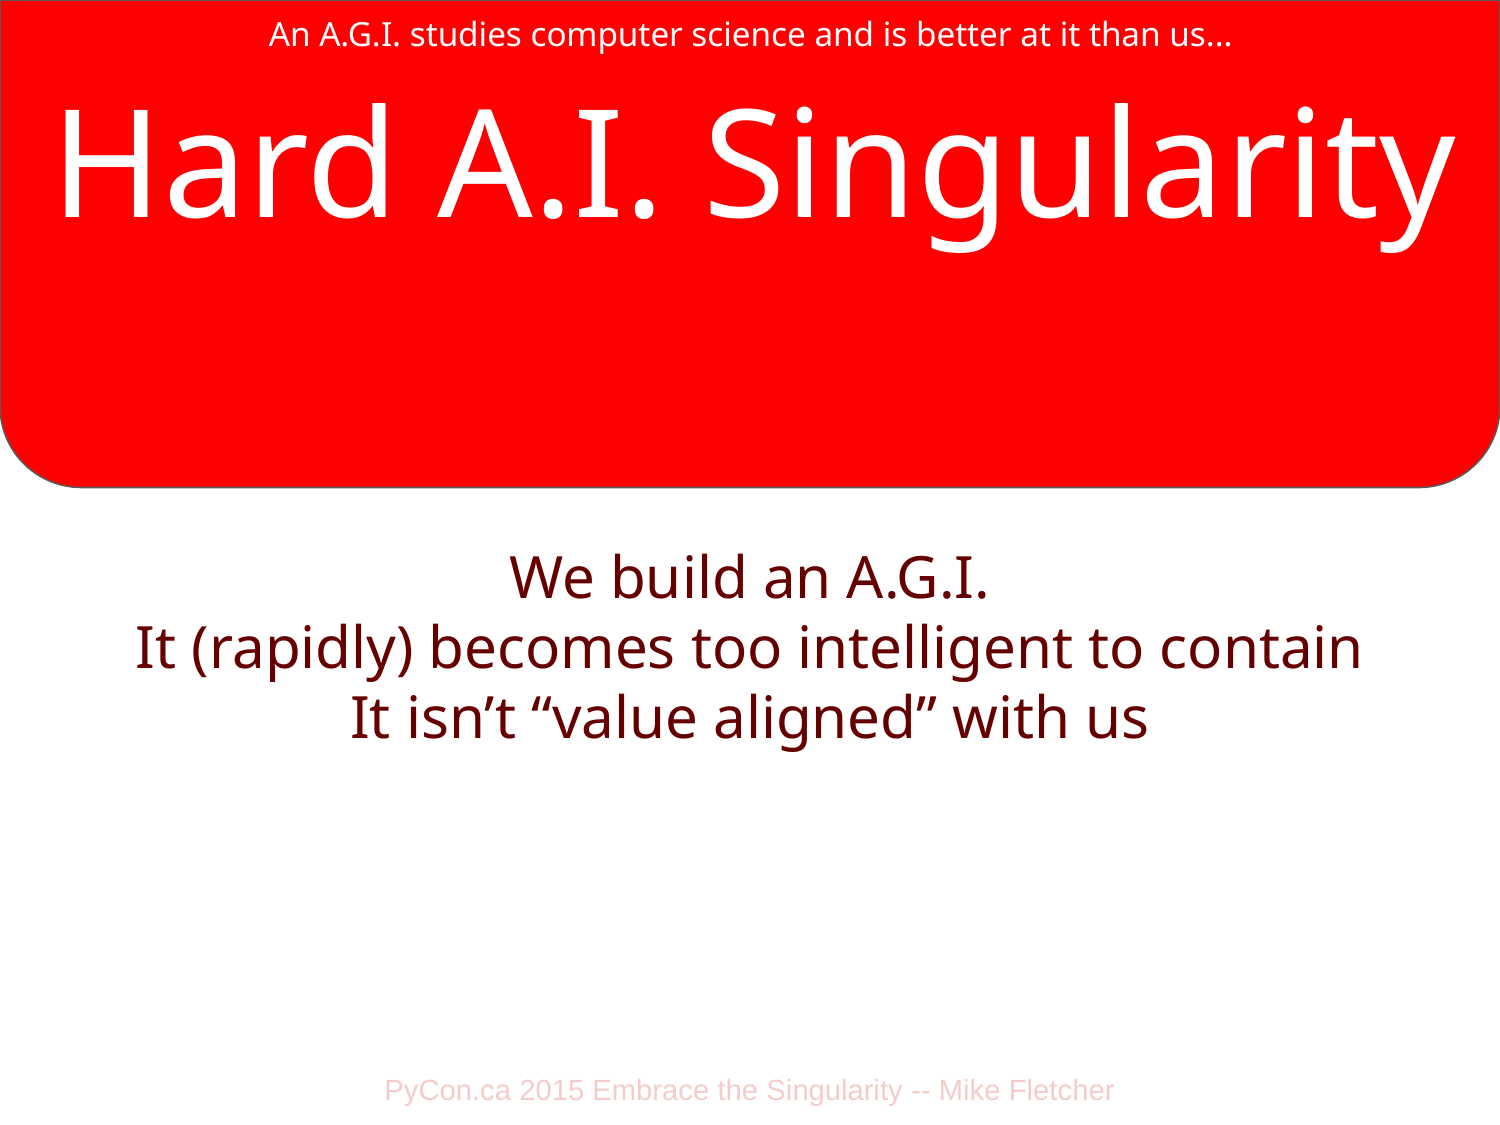

An A.G.I. studies computer science and is better at it than us...
# Hard A.I. Singularity
We build an A.G.I.
It (rapidly) becomes too intelligent to contain
It isn’t “value aligned” with us